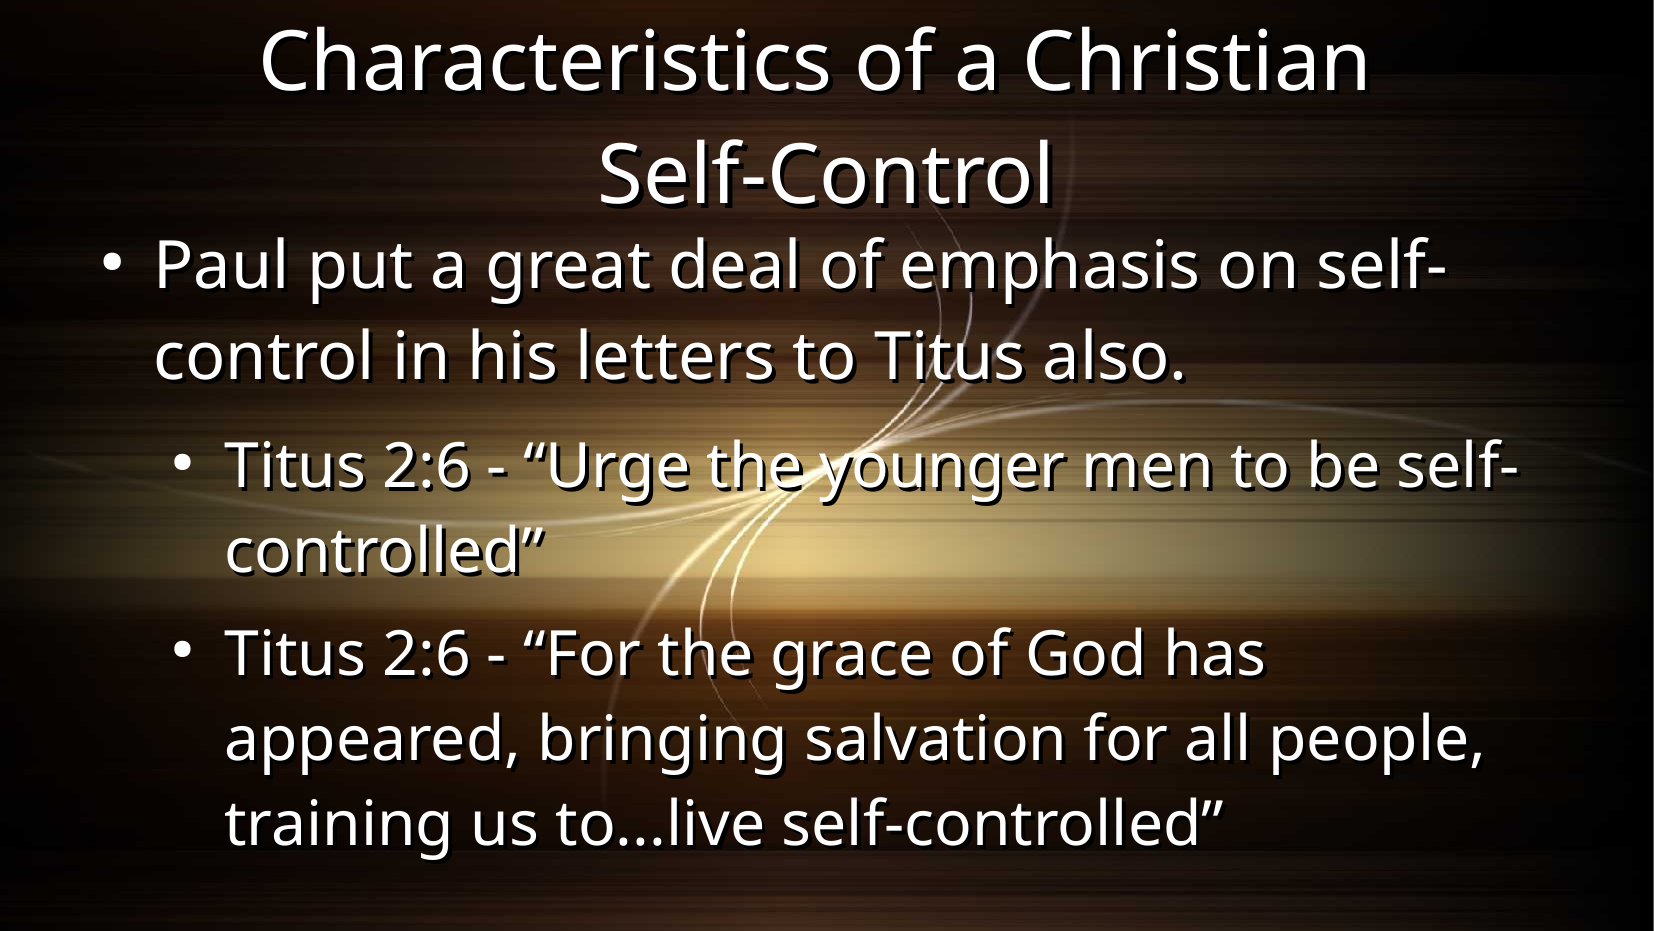

# Characteristics of a Christian Self-Control
Paul put a great deal of emphasis on self- control in his letters to Titus also.
Titus 2:6 - “Urge the younger men to be self-controlled”
Titus 2:6 - “For the grace of God has appeared, bringing salvation for all people, training us to...live self-controlled”